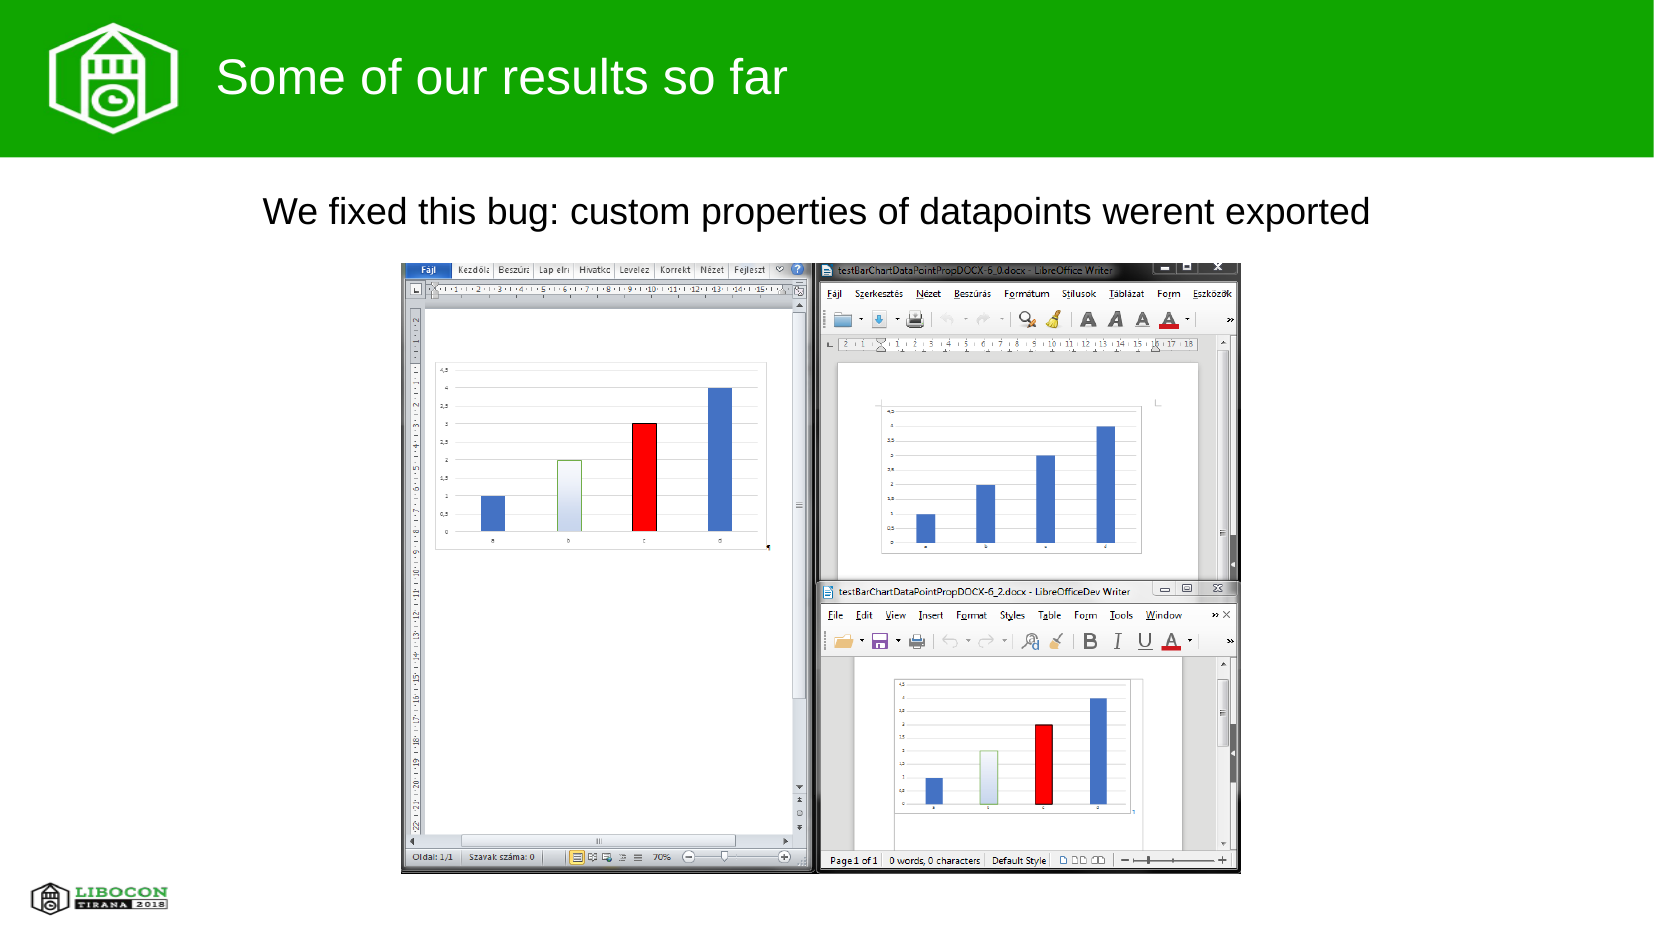

Some of our results so far
We fixed this bug: custom properties of datapoints werent exported